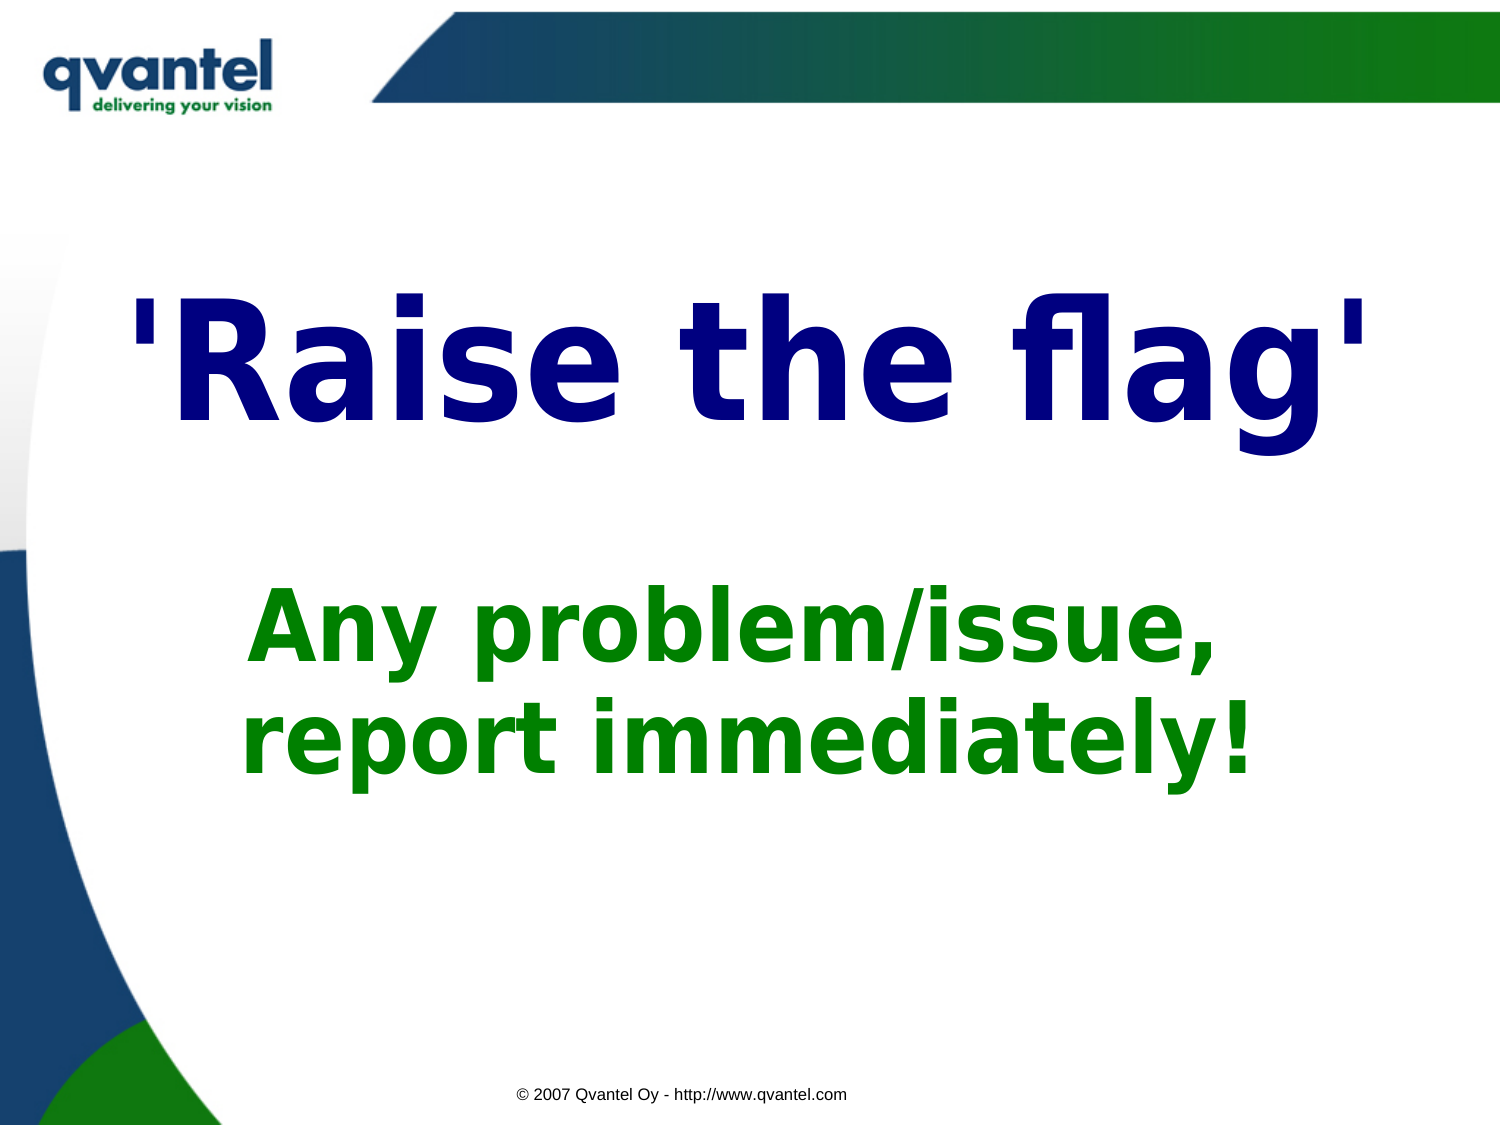

'Raise the flag'
Any problem/issue,
report immediately!
© 2007 Qvantel Oy - http://www.qvantel.com